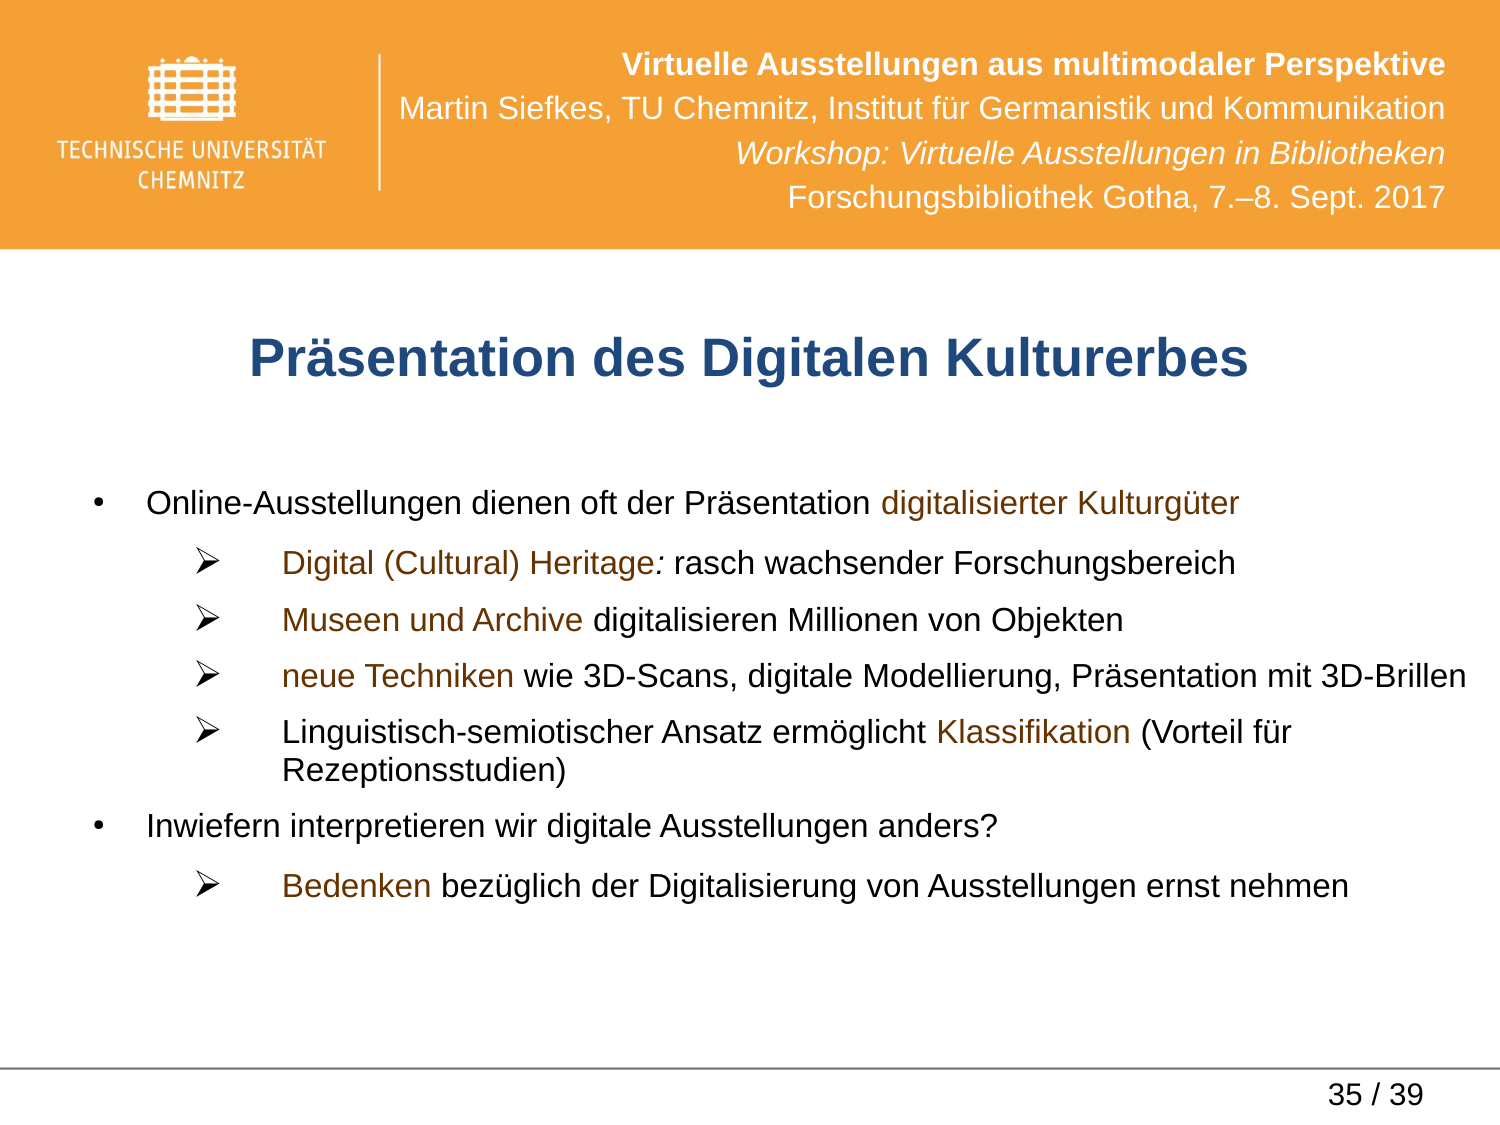

#
Präsentation des Digitalen Kulturerbes
Online-Ausstellungen dienen oft der Präsentation digitalisierter Kulturgüter
	Digital (Cultural) Heritage: rasch wachsender Forschungsbereich
	Museen und Archive digitalisieren Millionen von Objekten
	neue Techniken wie 3D-Scans, digitale Modellierung, Präsentation mit 3D-Brillen
	Linguistisch-semiotischer Ansatz ermöglicht Klassifikation (Vorteil für Rezeptionsstudien)
Inwiefern interpretieren wir digitale Ausstellungen anders?
	Bedenken bezüglich der Digitalisierung von Ausstellungen ernst nehmen